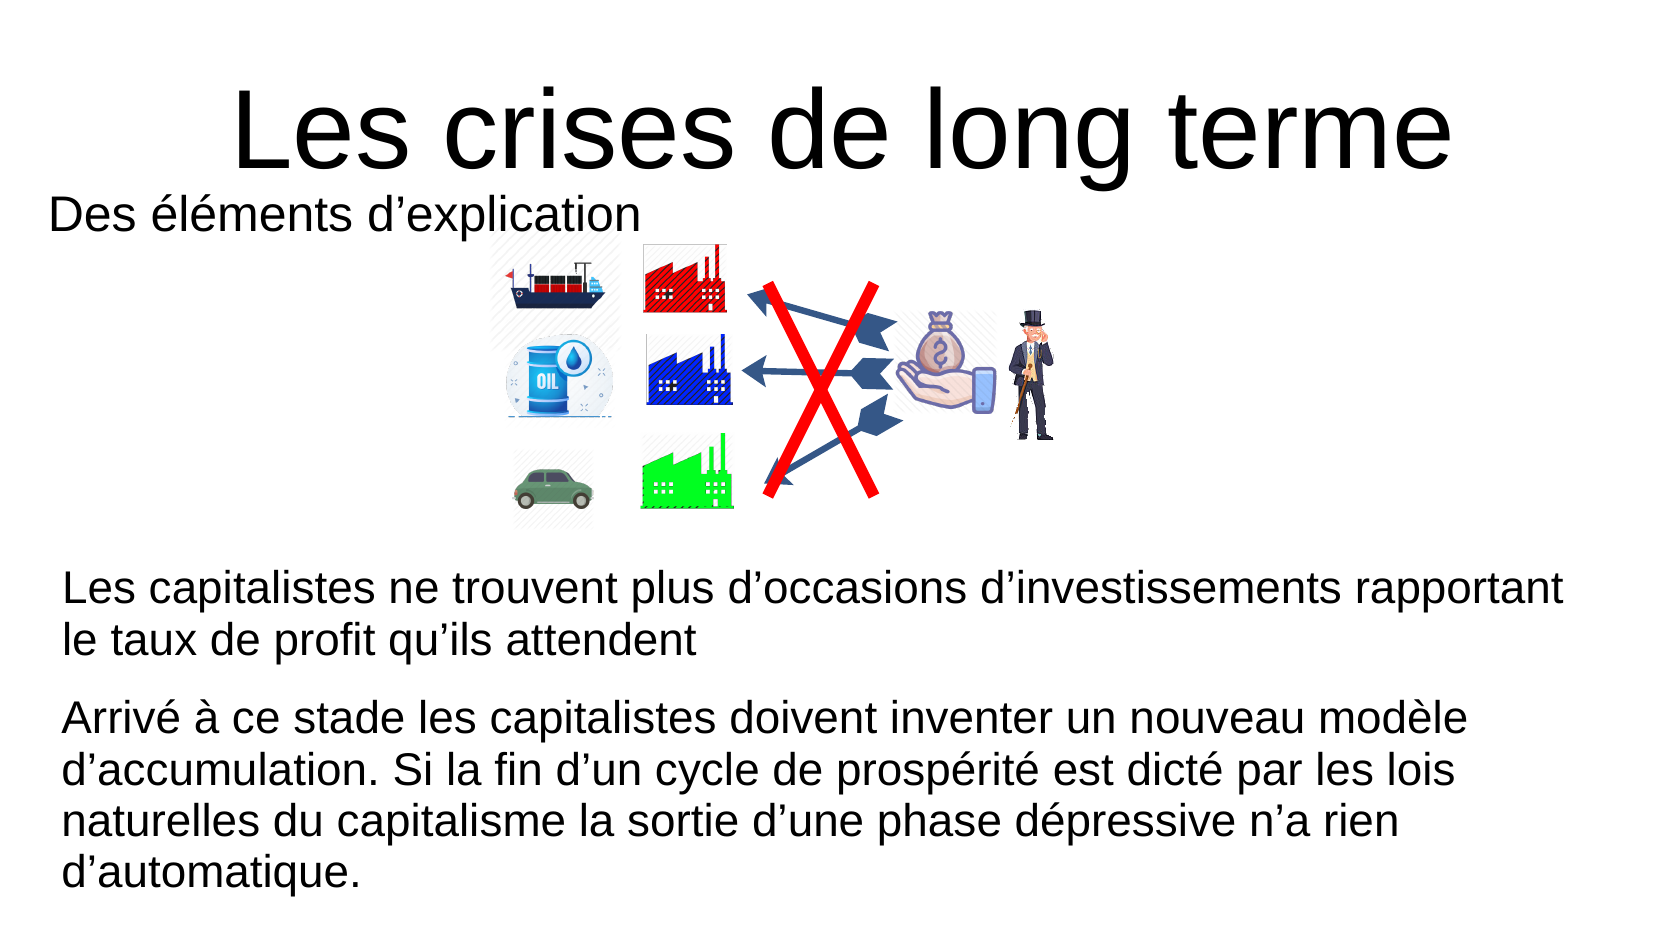

# Les crises de long terme
Des éléments d’explication
Les capitalistes ne trouvent plus d’occasions d’investissements rapportant le taux de profit qu’ils attendent
Arrivé à ce stade les capitalistes doivent inventer un nouveau modèle d’accumulation. Si la fin d’un cycle de prospérité est dicté par les lois naturelles du capitalisme la sortie d’une phase dépressive n’a rien d’automatique.